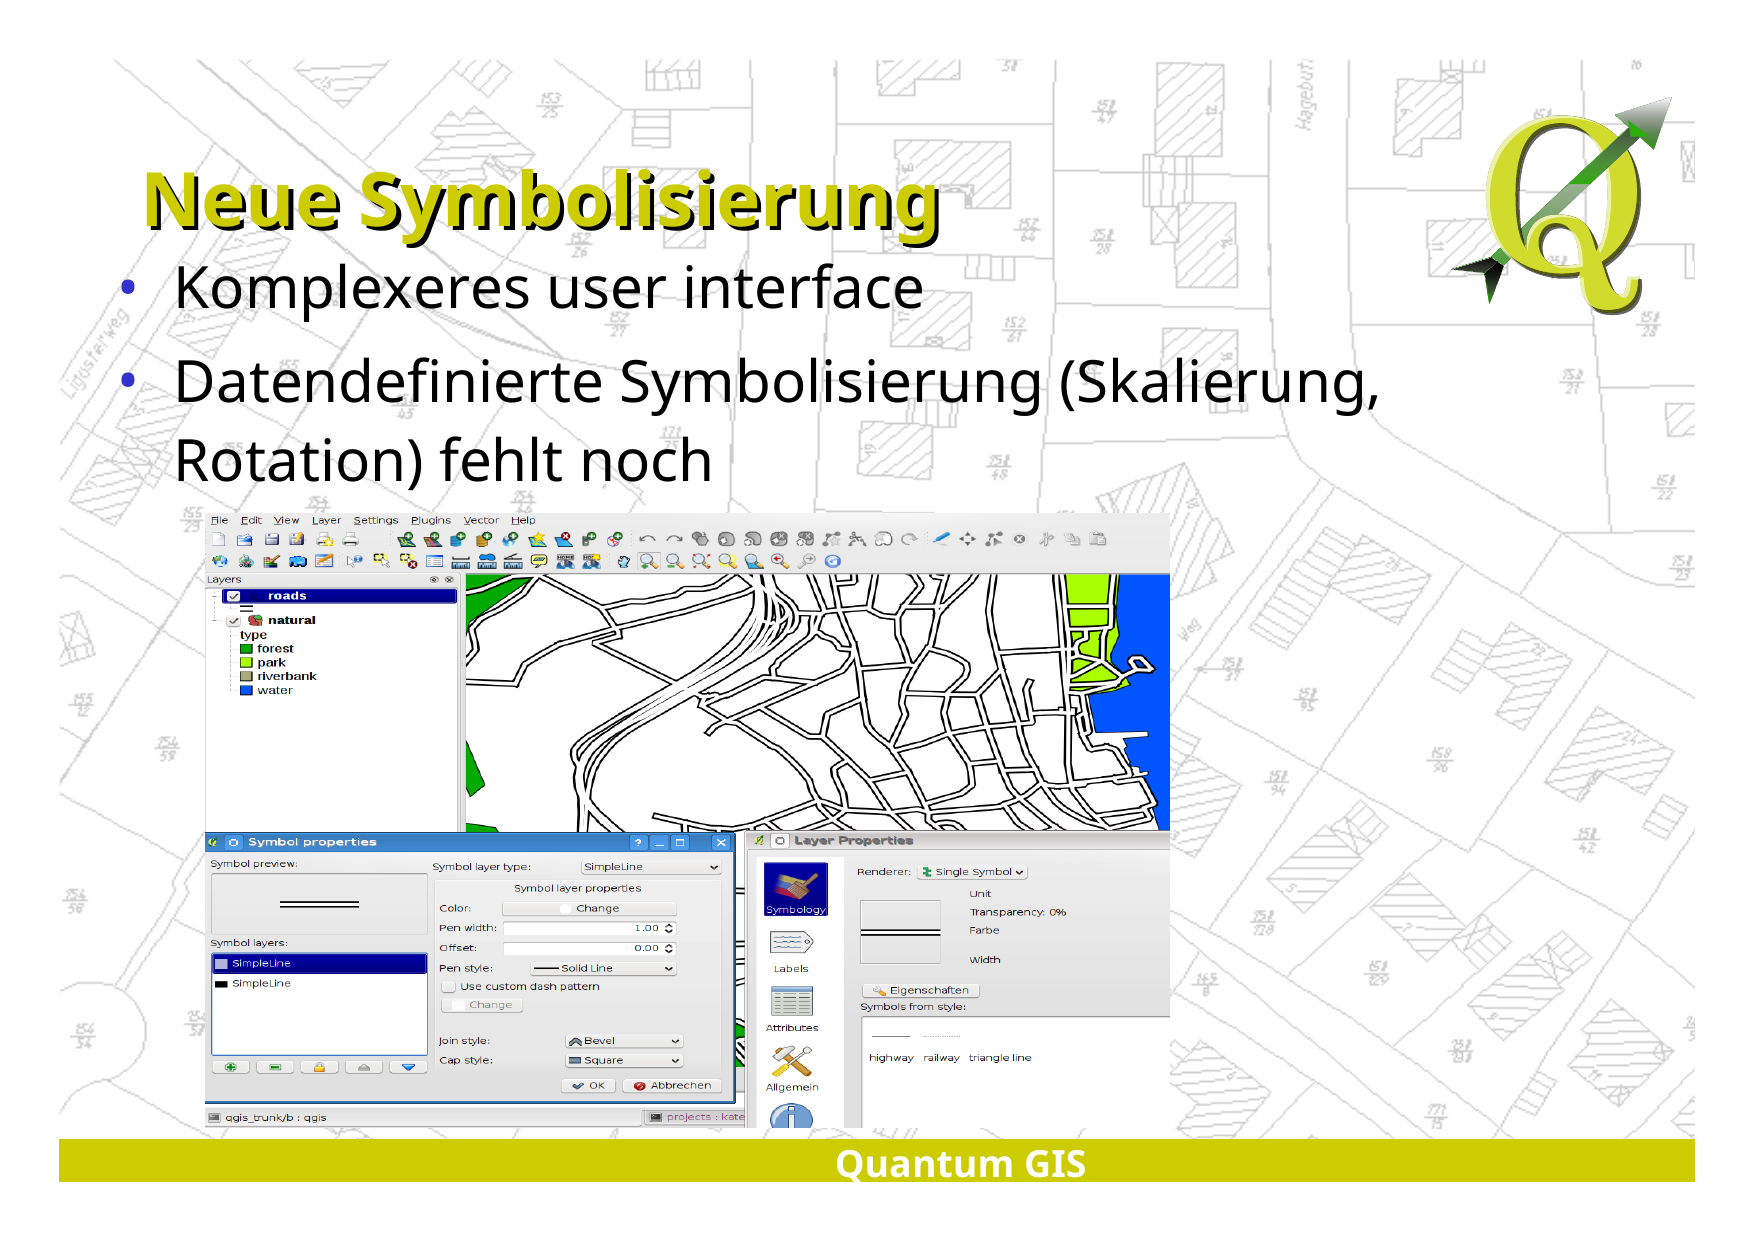

# Neue Symbolisierung
Komplexeres user interface
Datendefinierte Symbolisierung (Skalierung, Rotation) fehlt noch